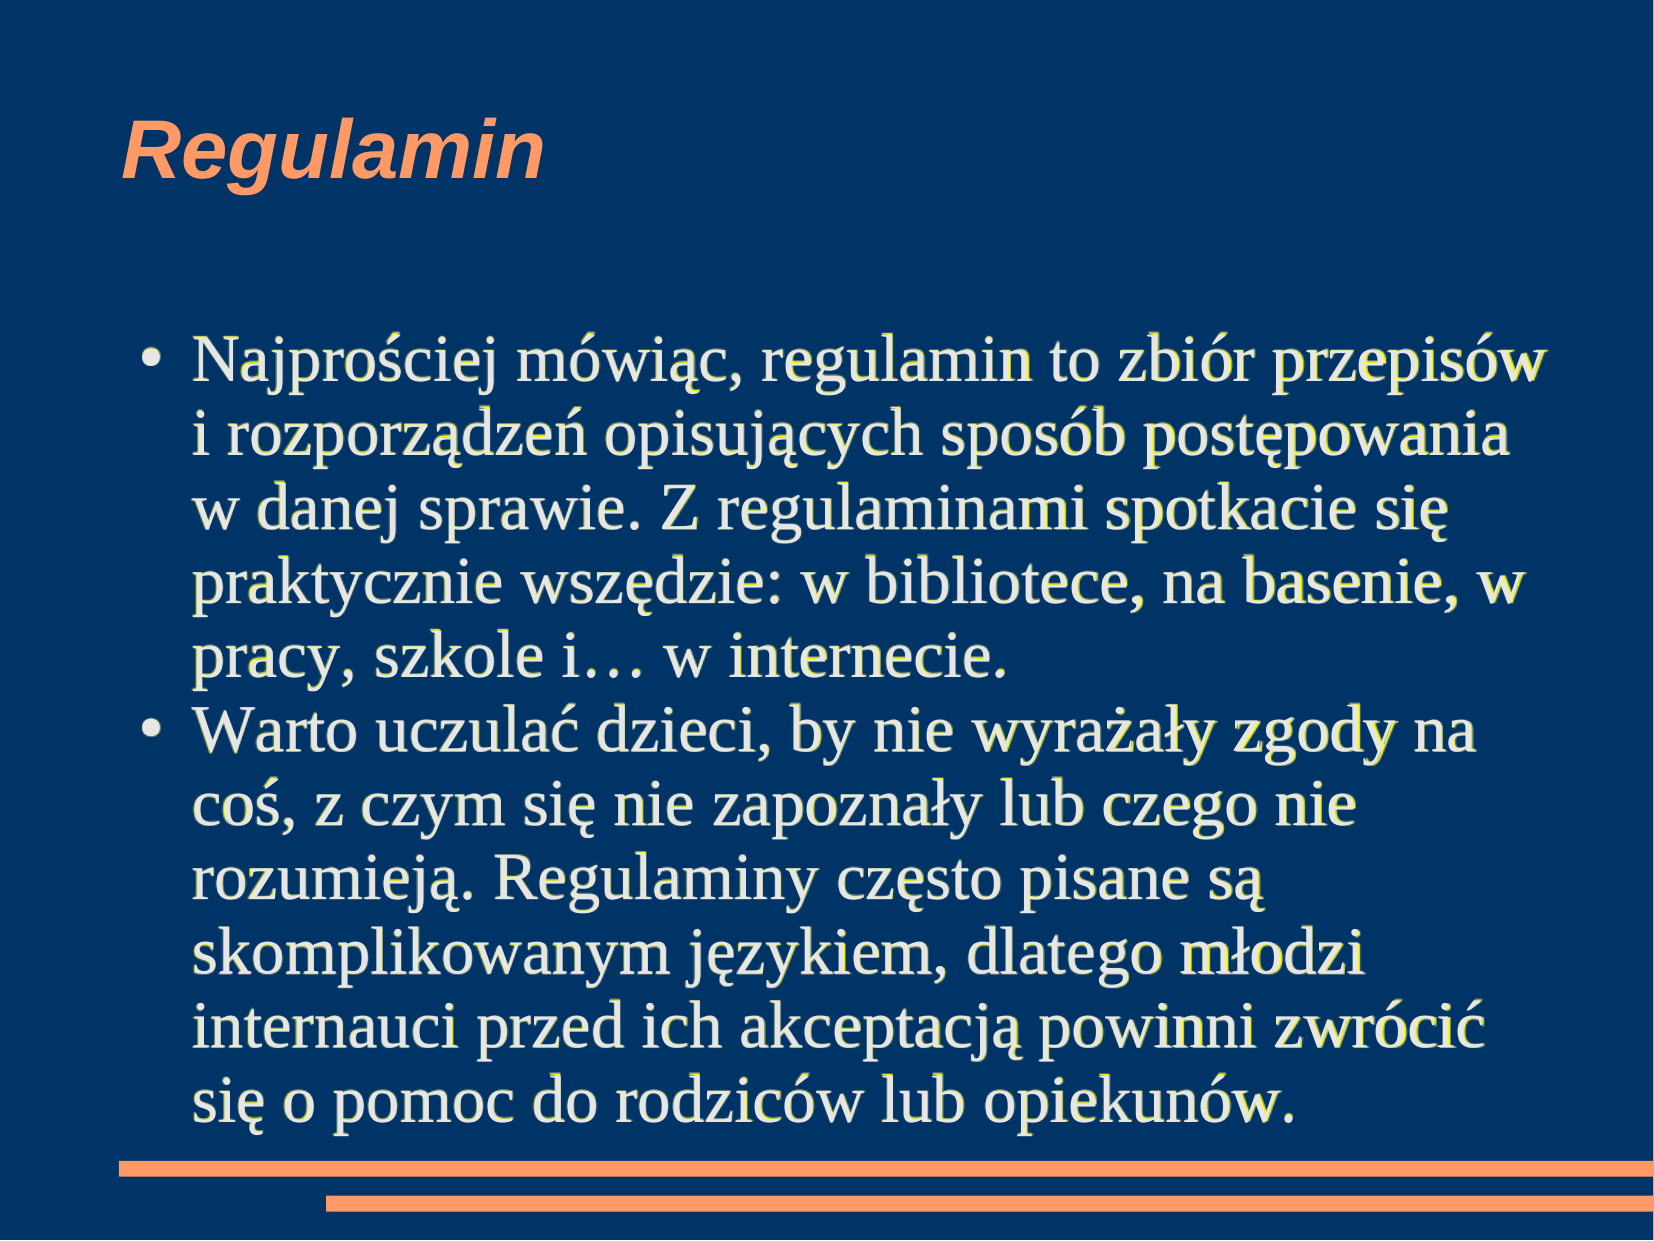

# Regulamin
Najprościej mówiąc, regulamin to zbiór przepisów i rozporządzeń opisujących sposób postępowania w danej sprawie. Z regulaminami spotkacie się praktycznie wszędzie: w bibliotece, na basenie, w pracy, szkole i… w internecie.
Warto uczulać dzieci, by nie wyrażały zgody na coś, z czym się nie zapoznały lub czego nie rozumieją. Regulaminy często pisane są skomplikowanym językiem, dlatego młodzi internauci przed ich akceptacją powinni zwrócić się o pomoc do rodziców lub opiekunów.